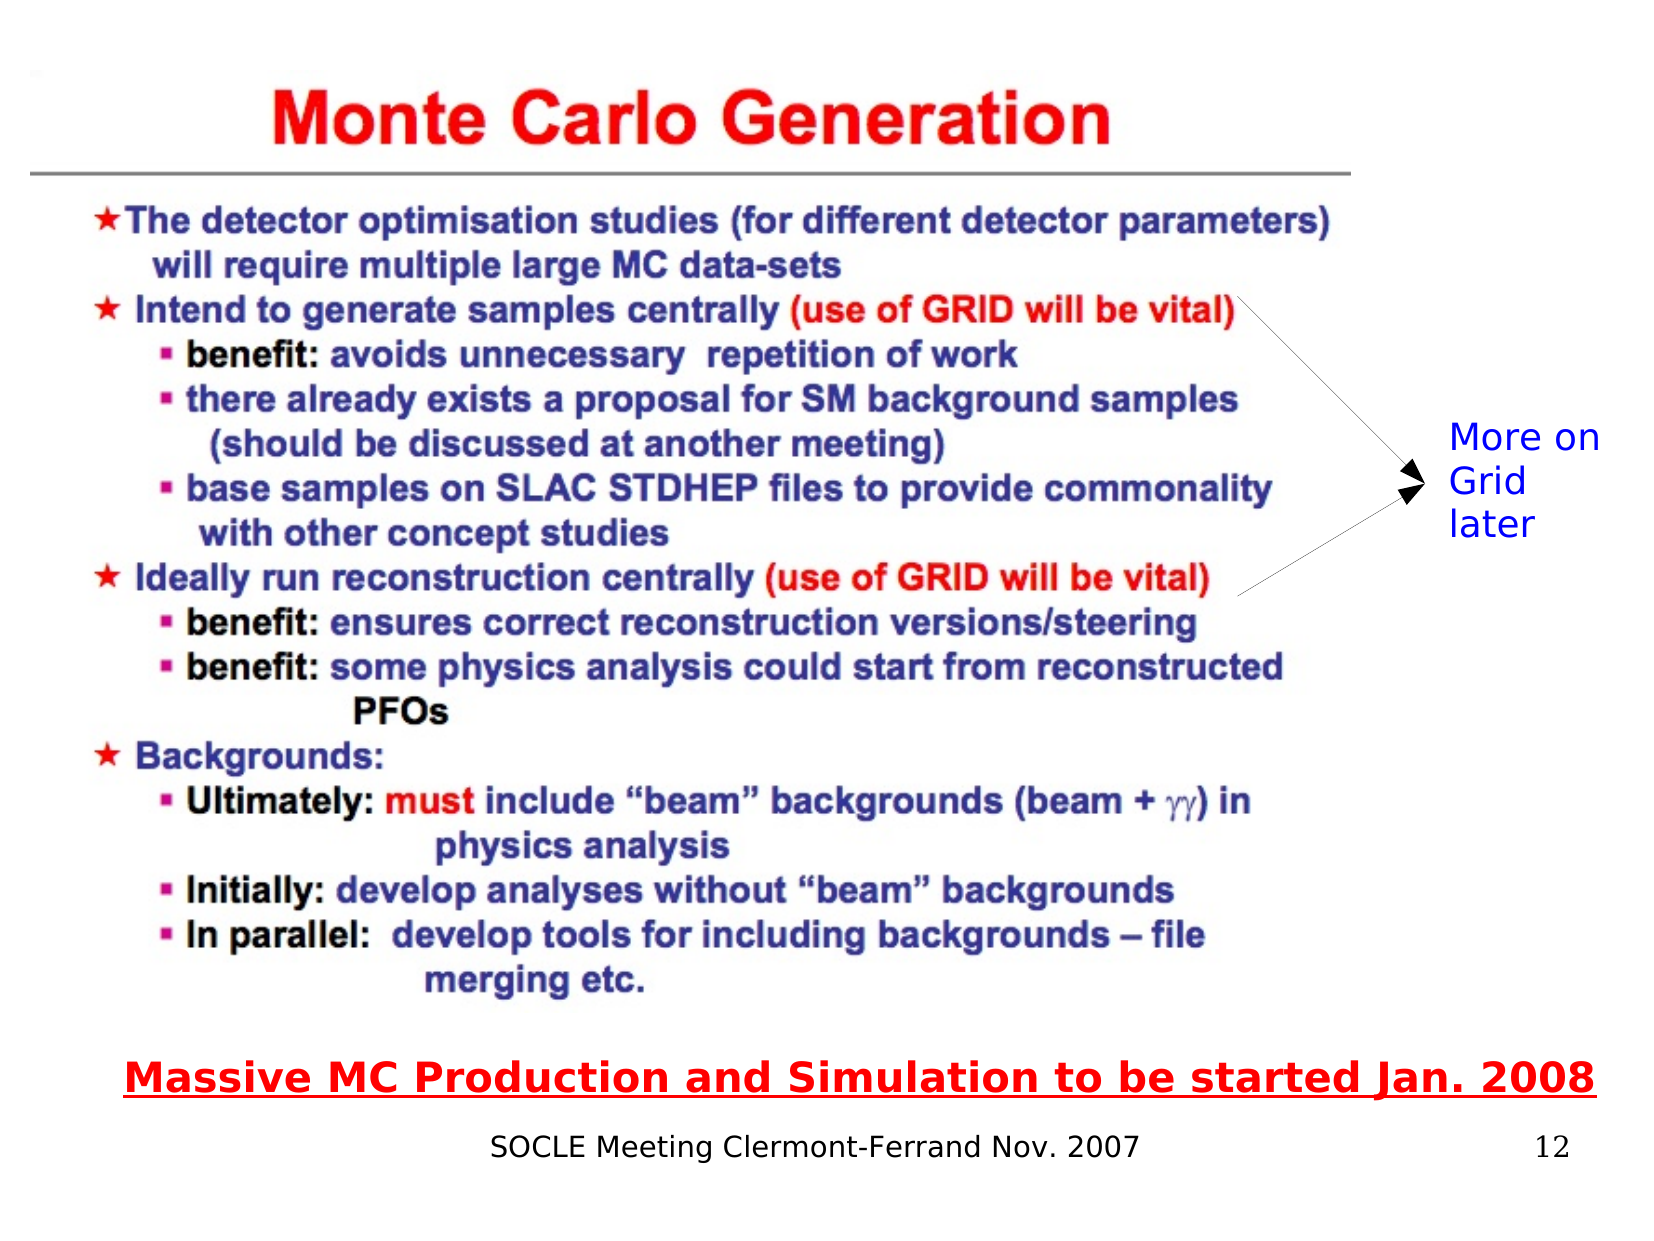

More on
Grid
later
Massive MC Production and Simulation to be started Jan. 2008
12